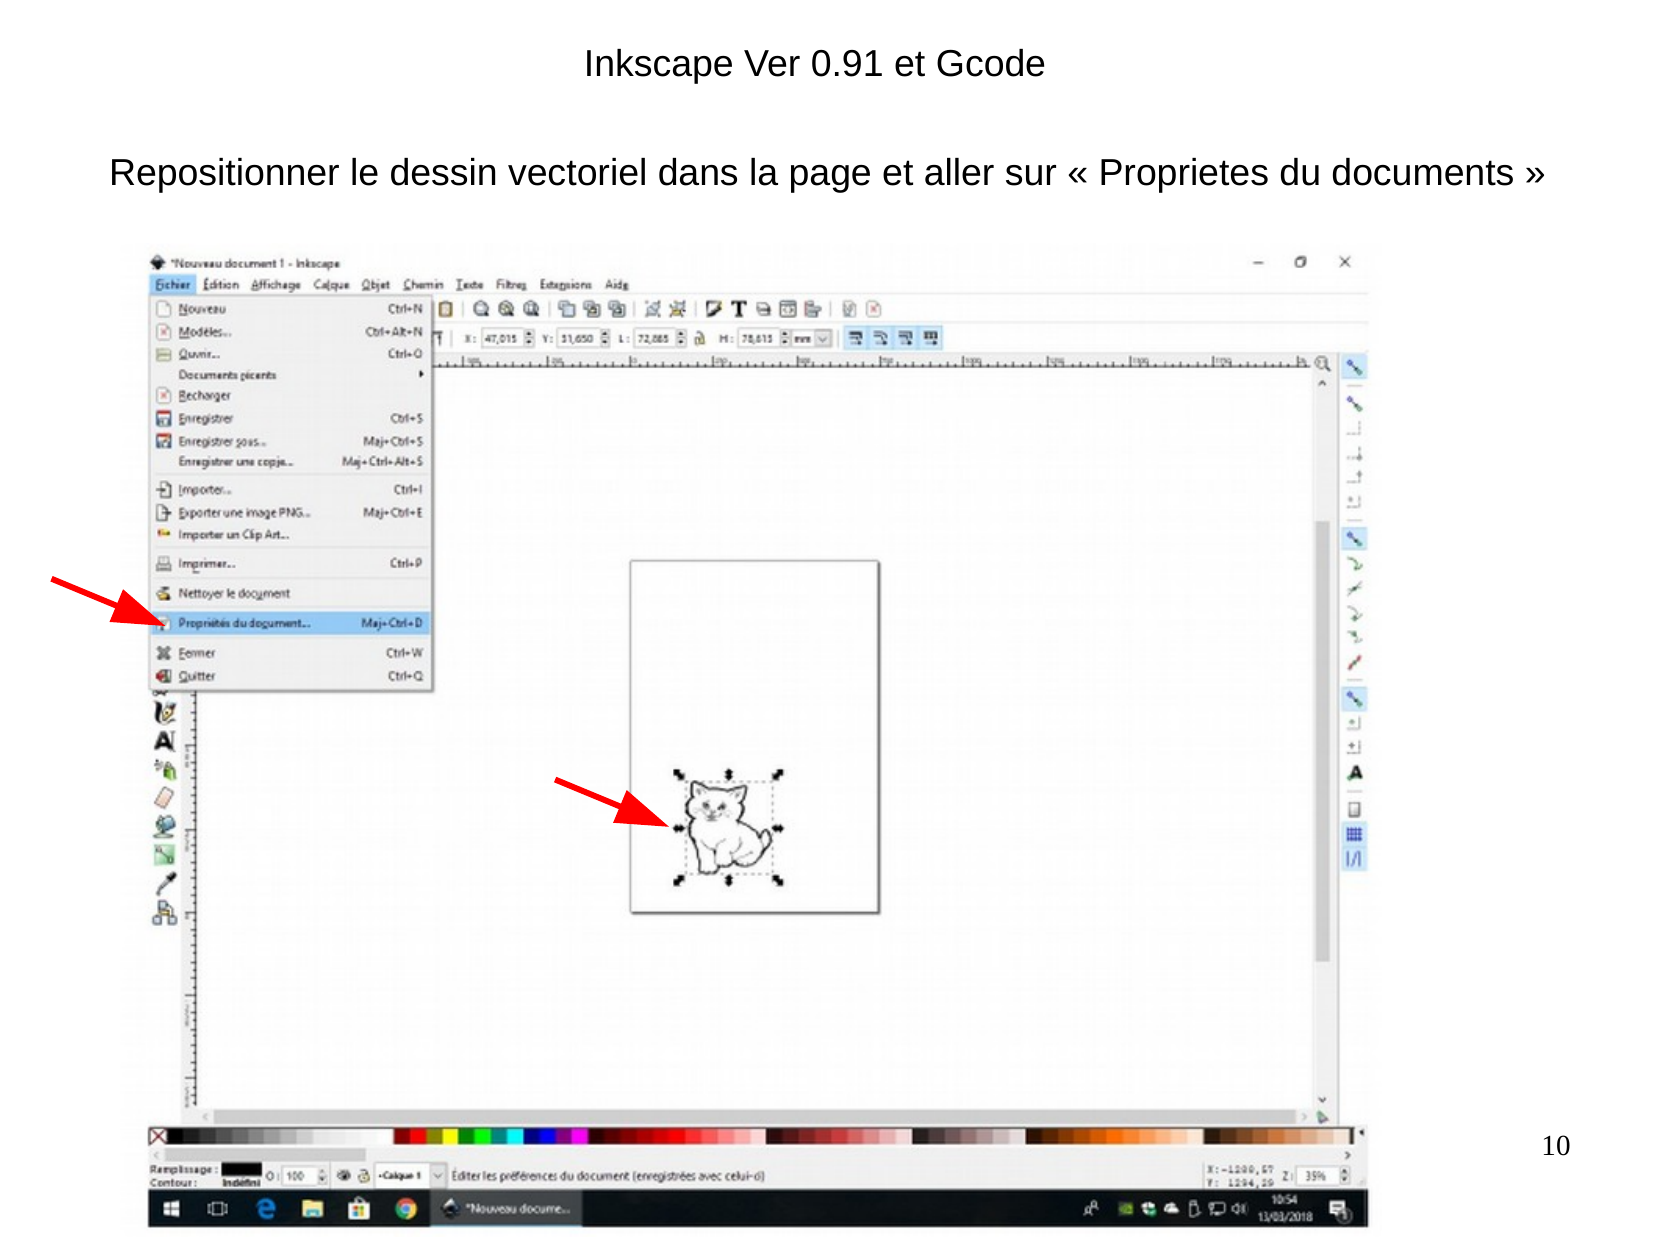

Inkscape Ver 0.91 et Gcode
Repositionner le dessin vectoriel dans la page et aller sur « Proprietes du documents »
10